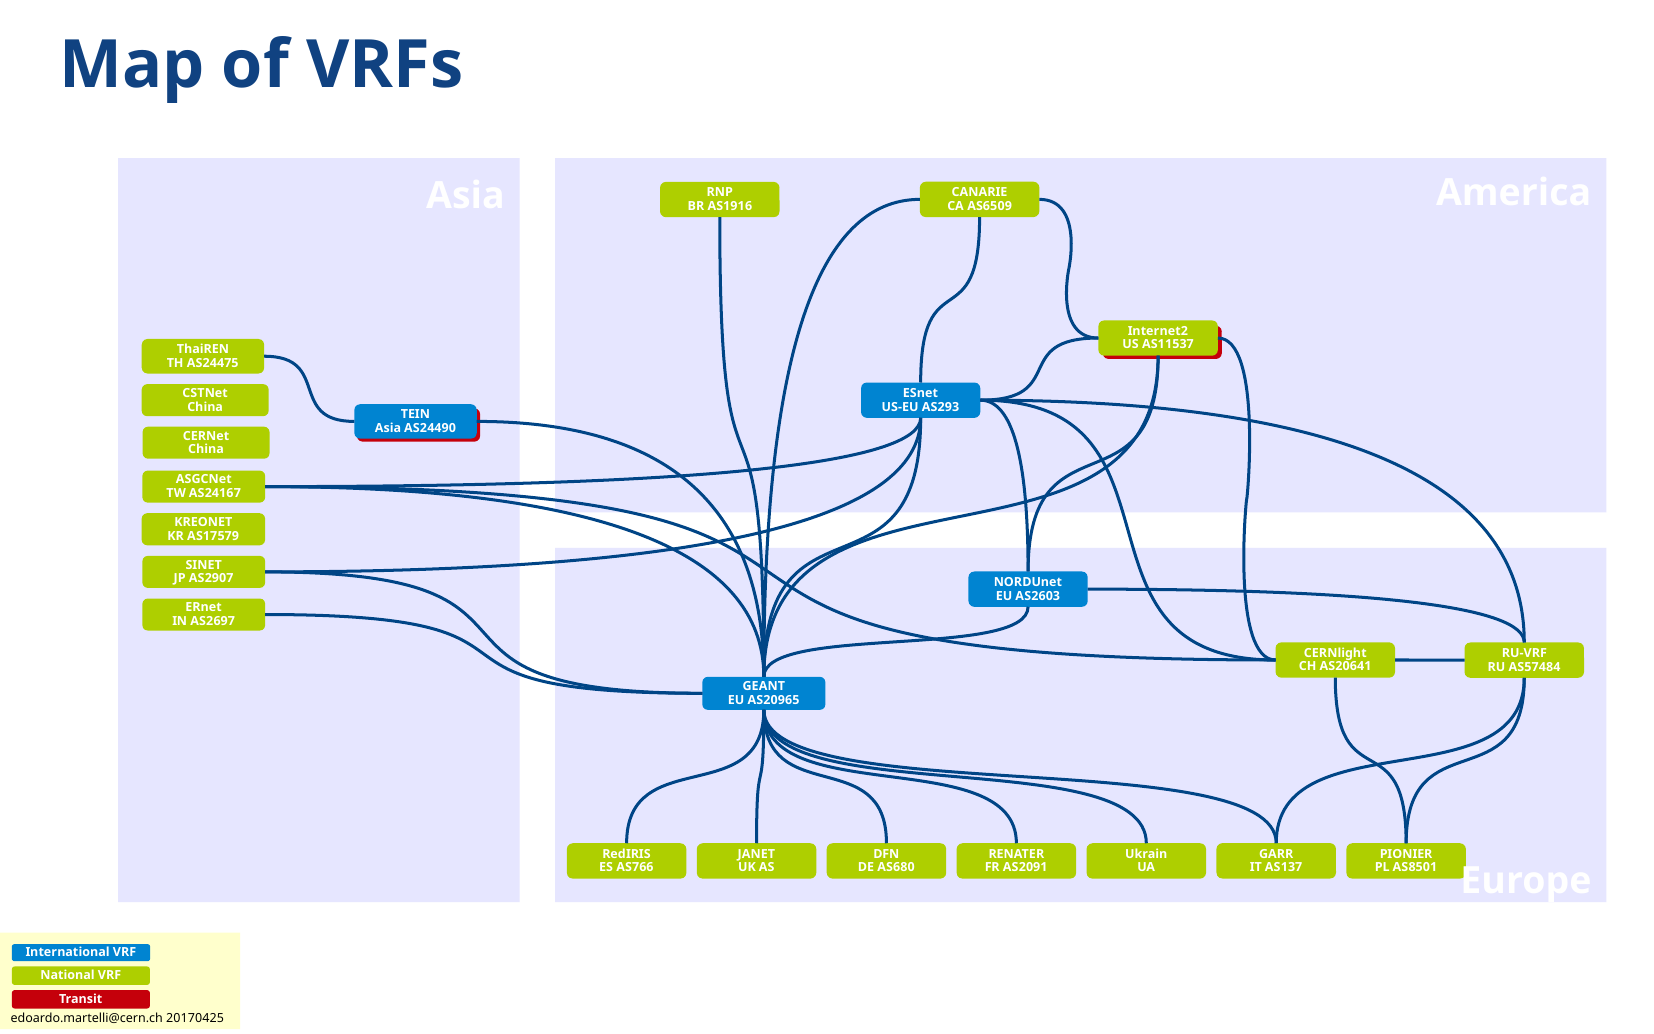

# Map of VRFs
America
Asia
CANARIE
CA AS6509
RNP
BR AS1916
Internet2
US AS11537
Transit
ThaiREN
TH AS24475
ESnet
US-EU AS293
CSTNet
China
TEIN
Asia AS24490
Transit
CERNet
China
ASGCNet
TW AS24167
KREONET
KR AS17579
SINET
JP AS2907
NORDUnet
EU AS2603
ERnet
IN AS2697
CERNlight
CH AS20641
RU-VRF
RU AS57484
GEANT
EU AS20965
GARR
IT AS137
RedIRIS
ES AS766
JANET
UK AS
DFN
DE AS680
RENATER
FR AS2091
Ukrain
UA
PIONIER
PL AS8501
Europe
International VRF
National VRF
Transit
edoardo.martelli@cern.ch 20170425